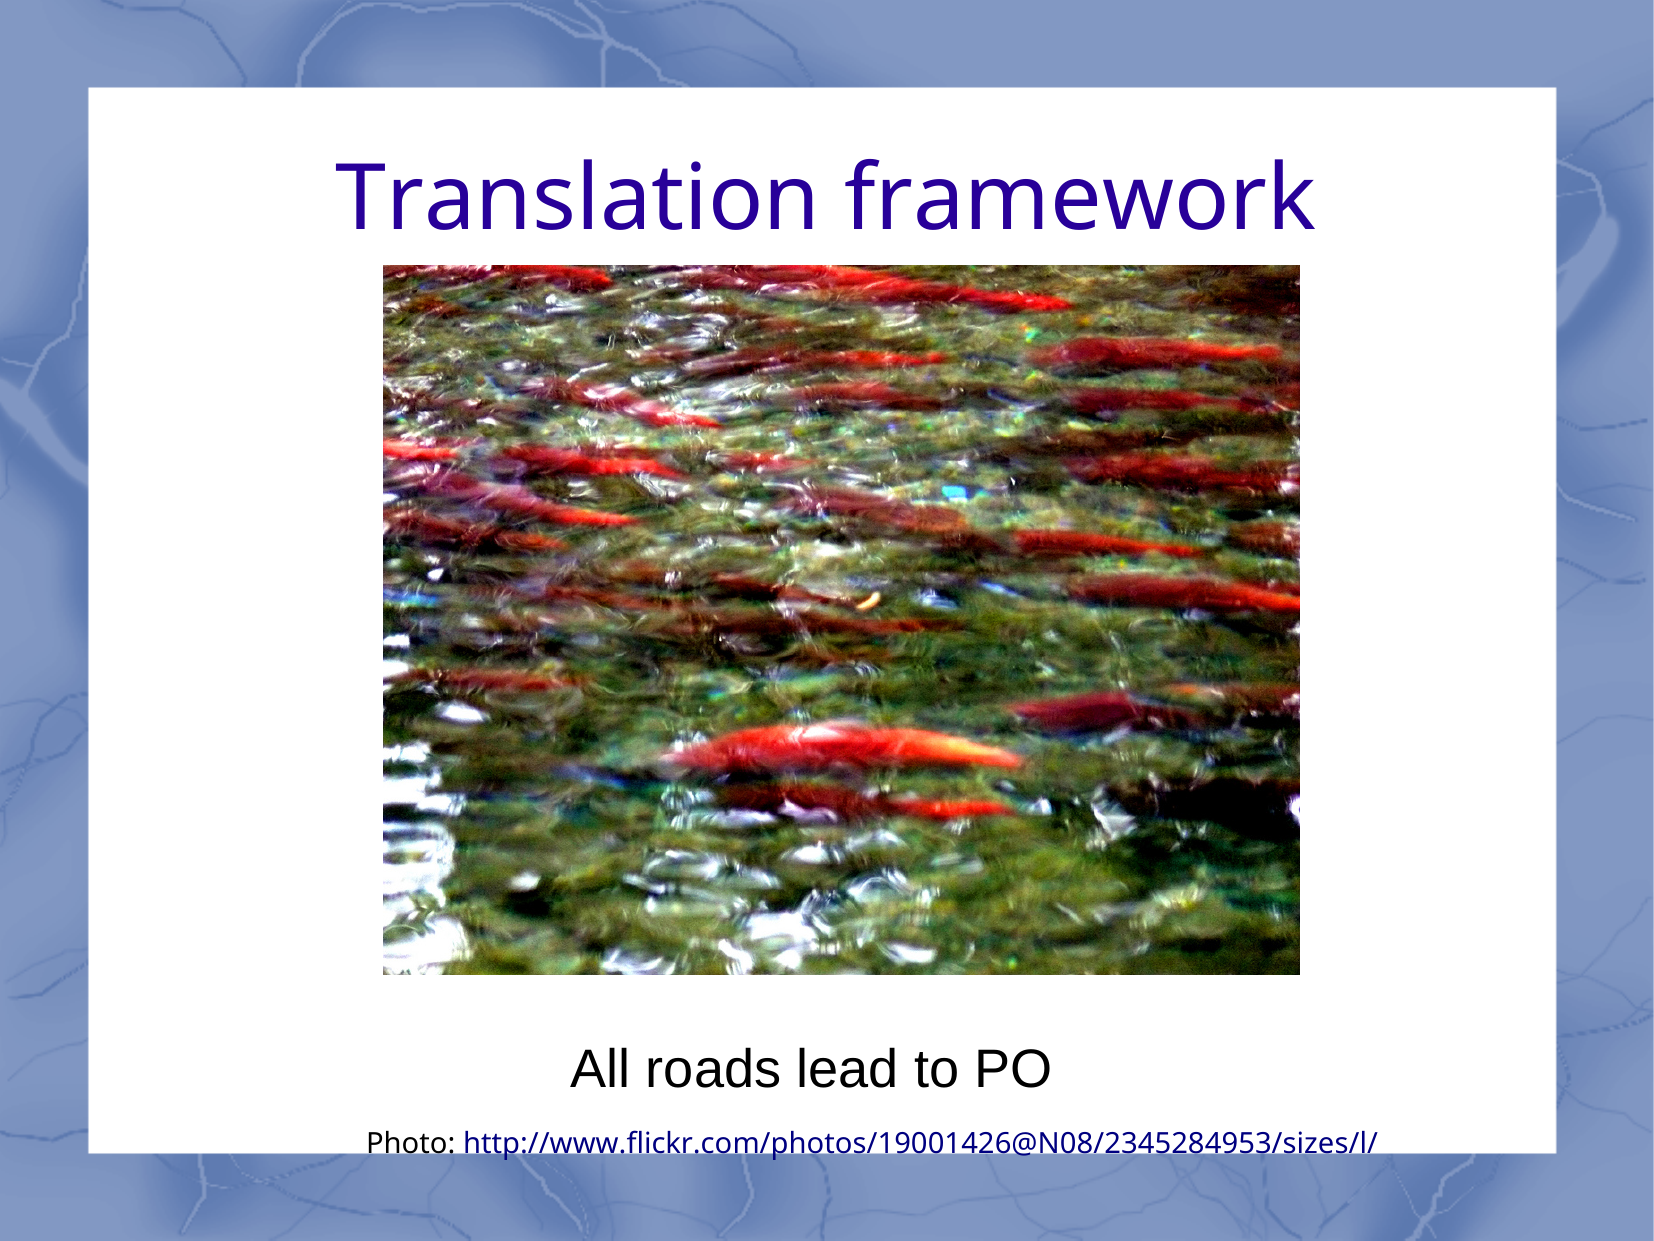

# Translation framework
All roads lead to PO
Photo: http://www.flickr.com/photos/19001426@N08/2345284953/sizes/l/